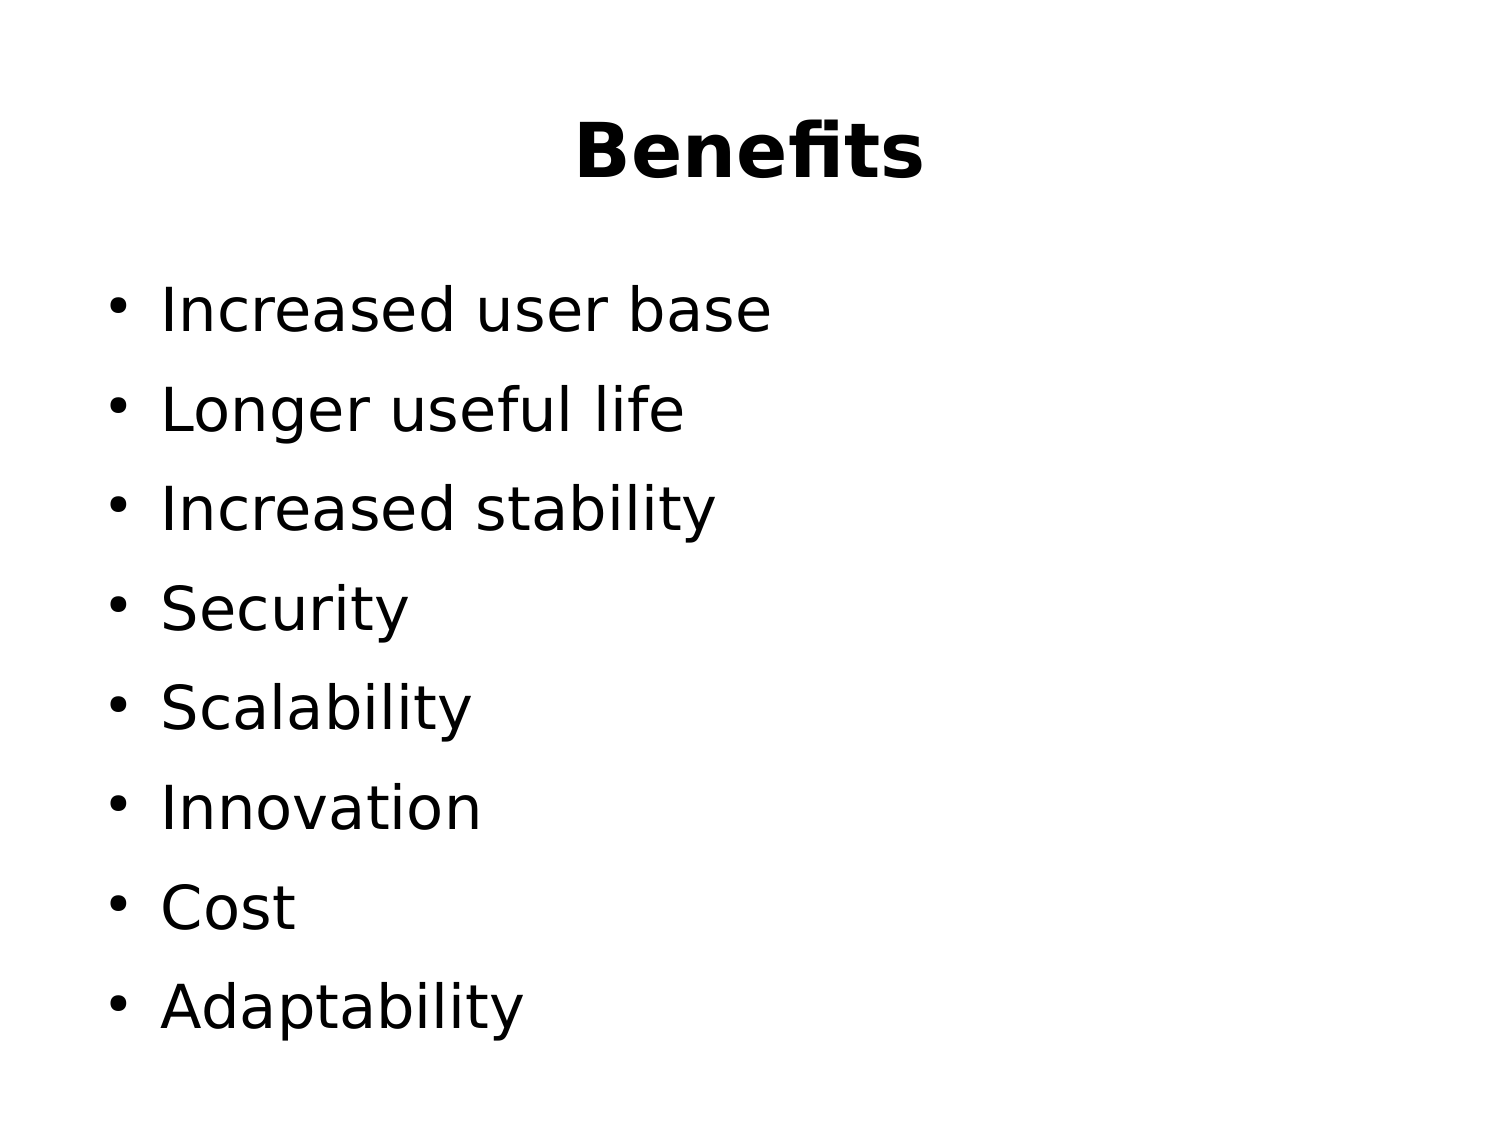

# Benefits
Increased user base
Longer useful life
Increased stability
Security
Scalability
Innovation
Cost
Adaptability